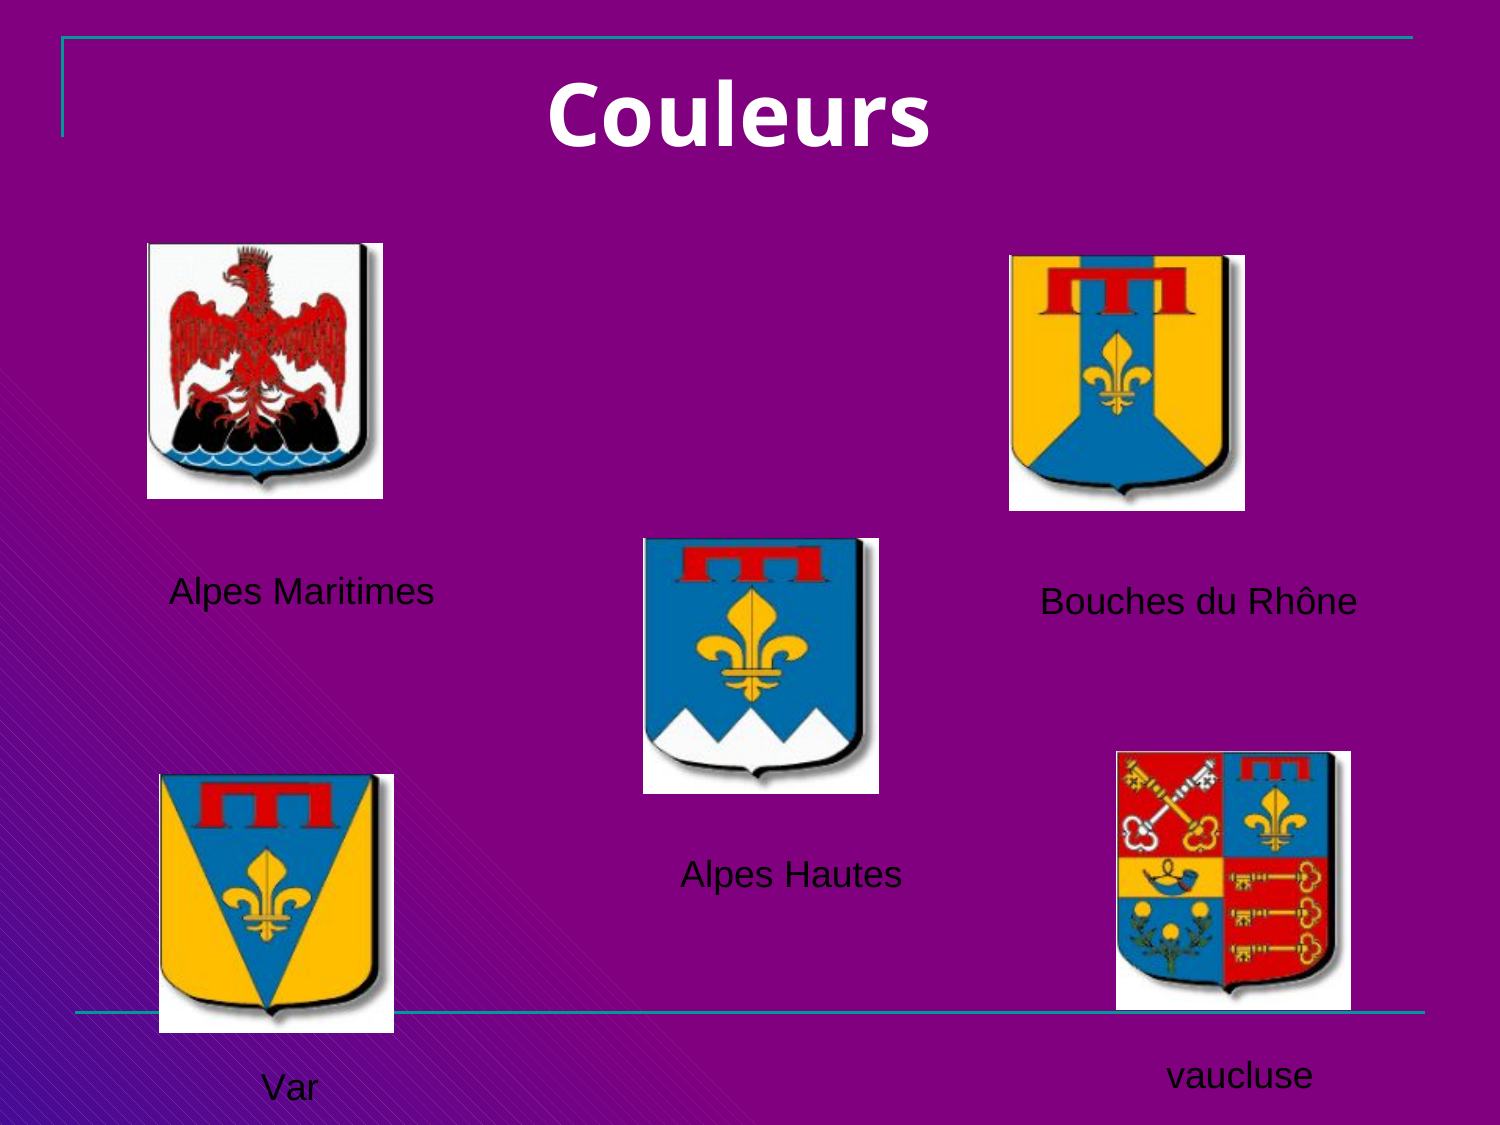

# Couleurs
Alpes Maritimes
Bouches du Rhône
Alpes Hautes
vaucluse
Var